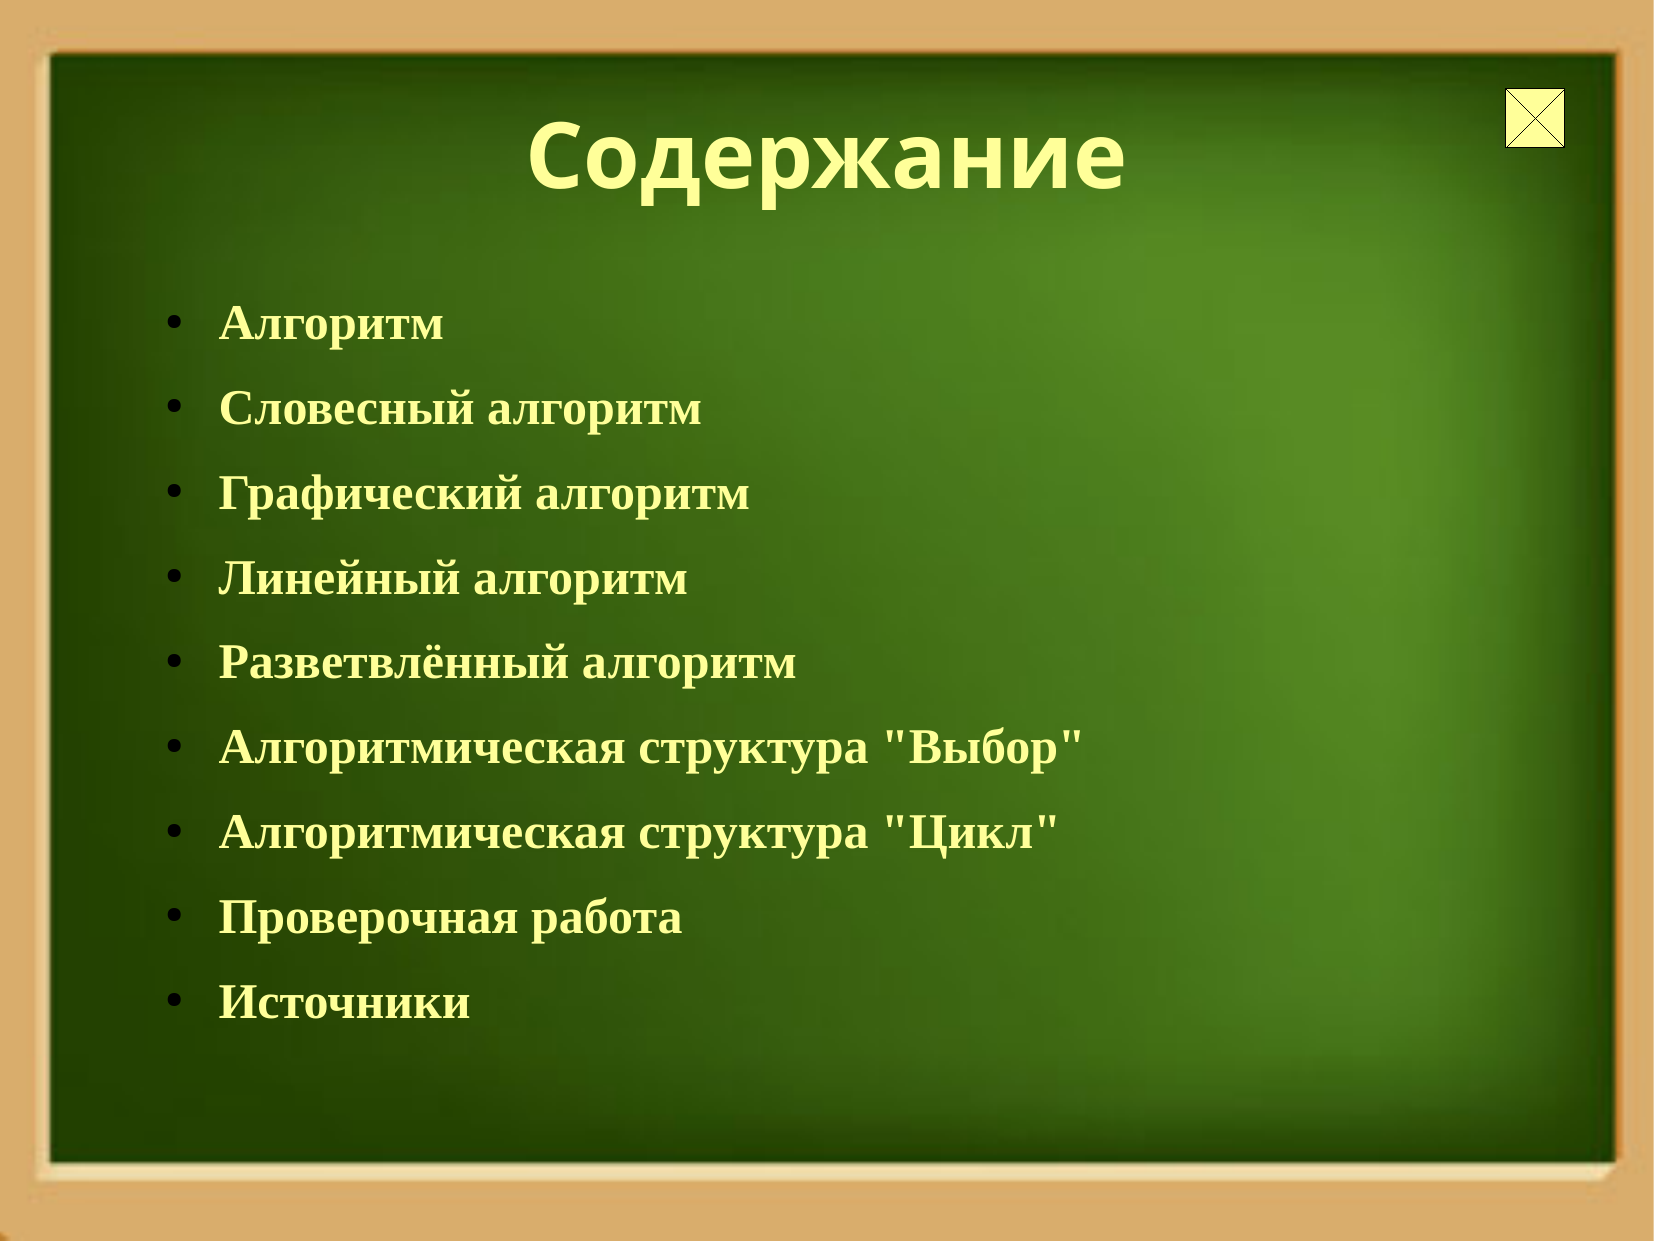

# Содержание
Алгоритм
Словесный алгоритм
Графический алгоритм
Линейный алгоритм
Разветвлённый алгоритм
Алгоритмическая структура "Выбор"
Алгоритмическая структура "Цикл"
Проверочная работа
Источники